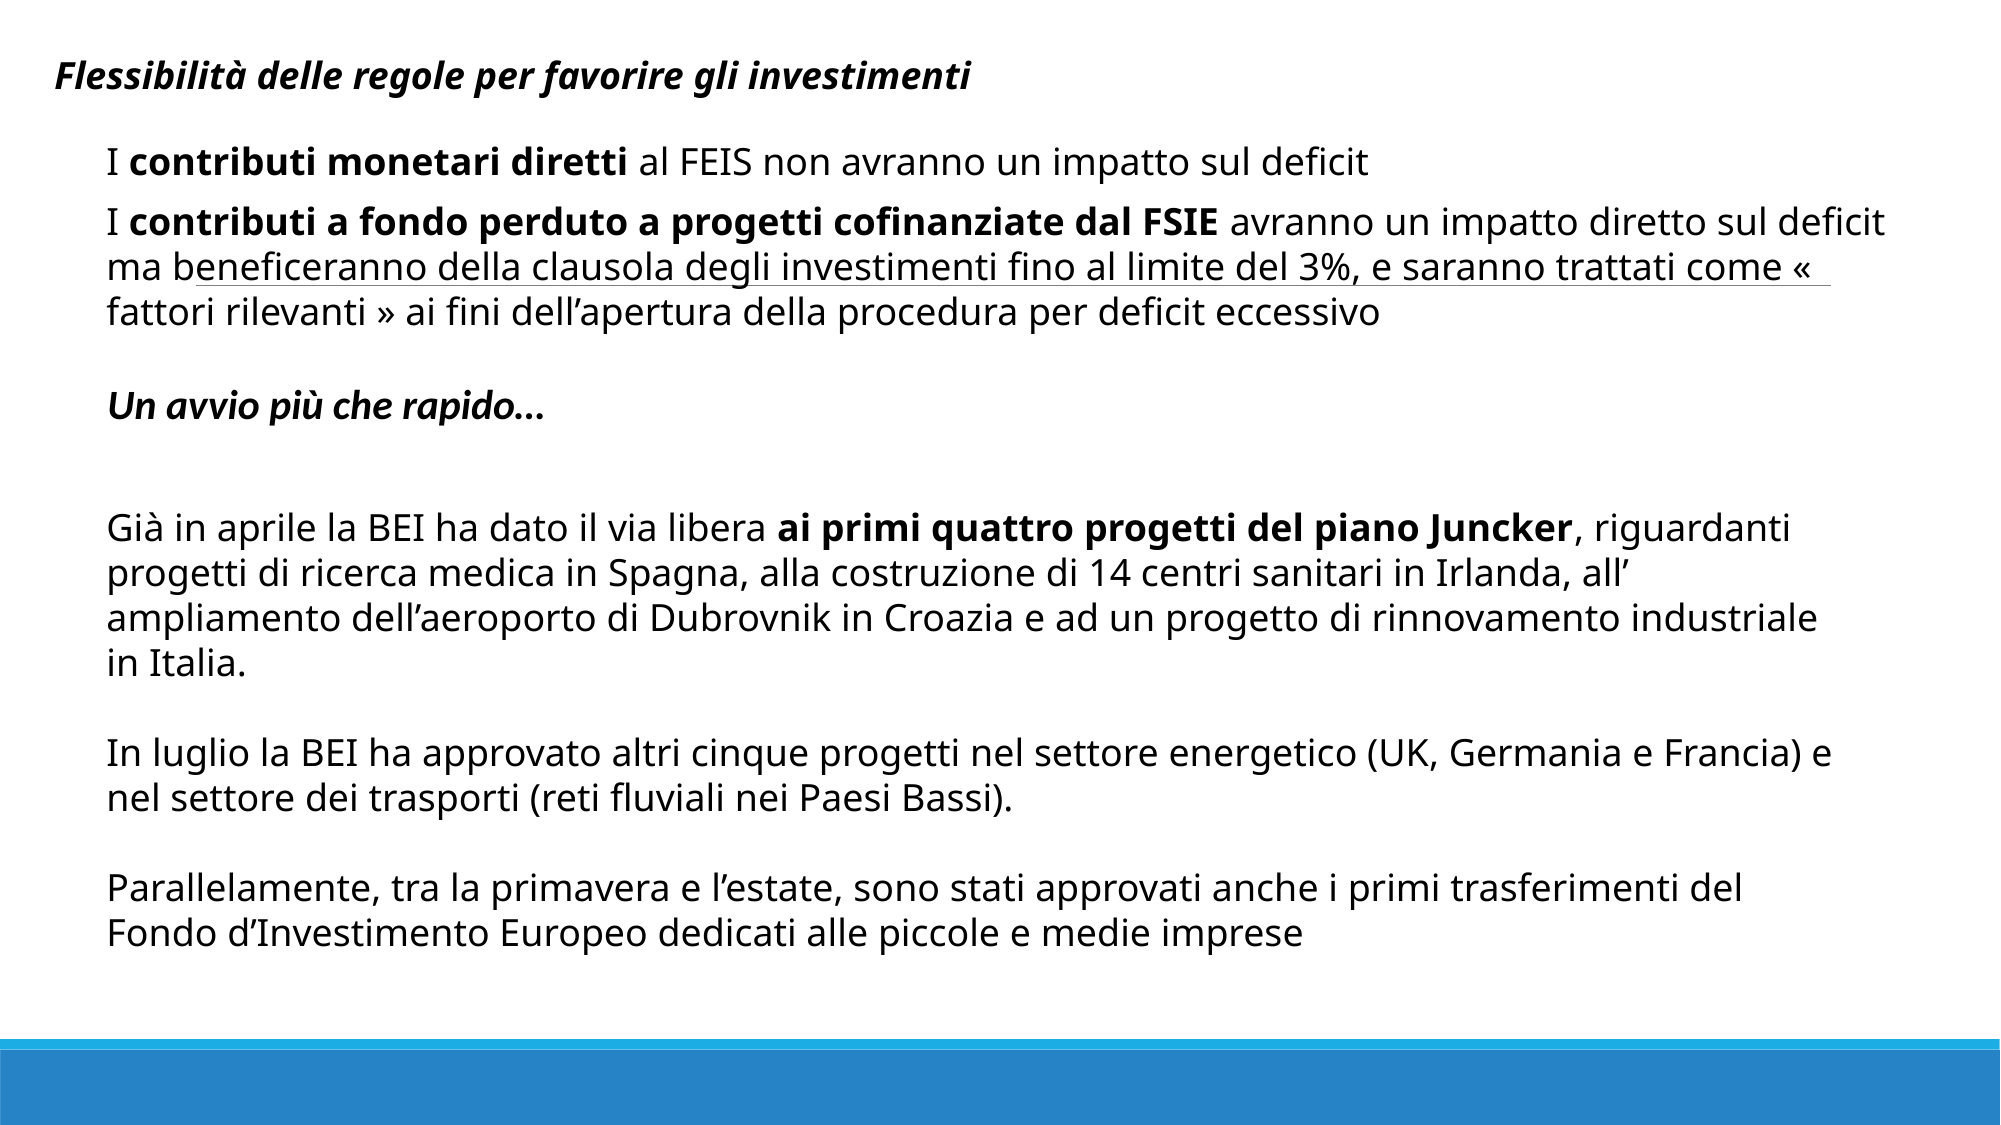

Flessibilità delle regole per favorire gli investimenti
I contributi monetari diretti al FEIS non avranno un impatto sul deficit
I contributi a fondo perduto a progetti cofinanziate dal FSIE avranno un impatto diretto sul deficit ma beneficeranno della clausola degli investimenti fino al limite del 3%, e saranno trattati come « fattori rilevanti » ai fini dell’apertura della procedura per deficit eccessivo
Un avvio più che rapido…
Già in aprile la BEI ha dato il via libera ai primi quattro progetti del piano Juncker, riguardanti progetti di ricerca medica in Spagna, alla costruzione di 14 centri sanitari in Irlanda, all’ ampliamento dell’aeroporto di Dubrovnik in Croazia e ad un progetto di rinnovamento industriale in Italia.
In luglio la BEI ha approvato altri cinque progetti nel settore energetico (UK, Germania e Francia) e nel settore dei trasporti (reti fluviali nei Paesi Bassi).
Parallelamente, tra la primavera e l’estate, sono stati approvati anche i primi trasferimenti del Fondo d’Investimento Europeo dedicati alle piccole e medie imprese